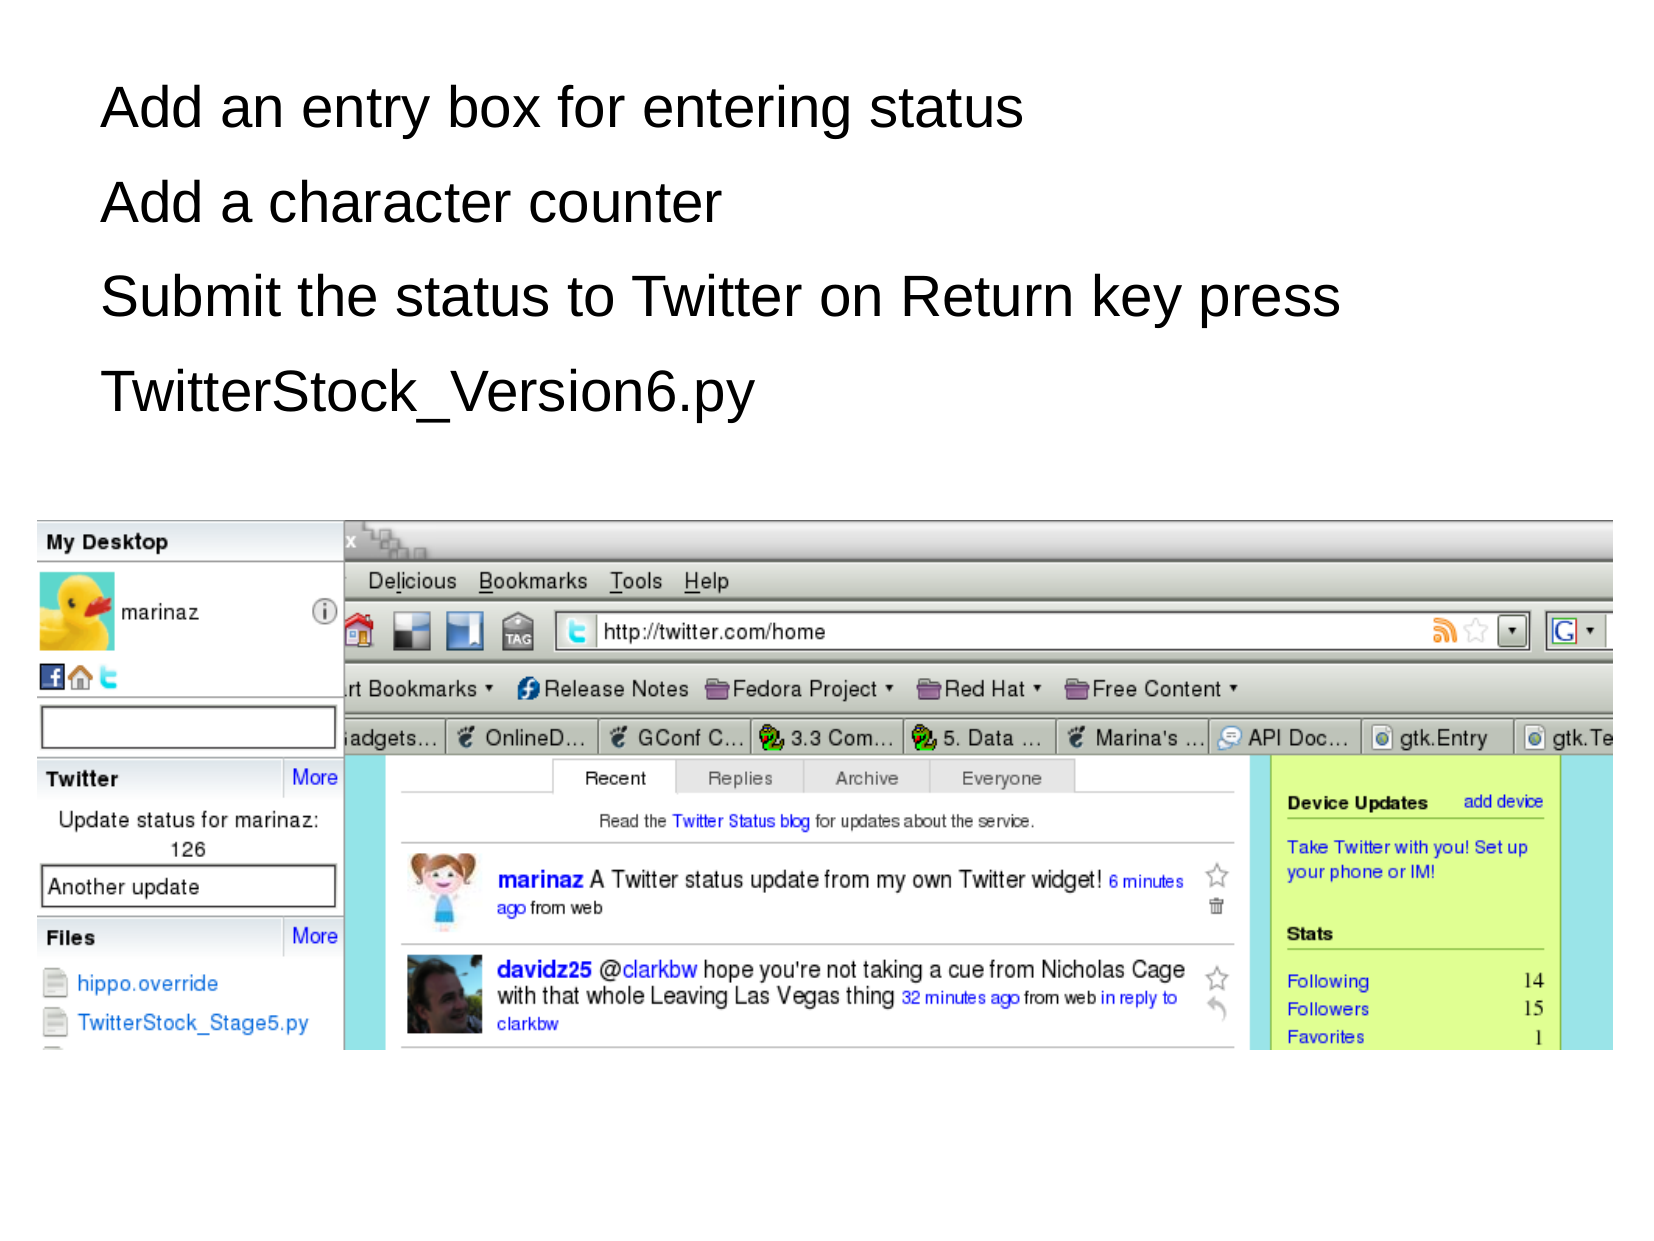

# Add an entry box for entering status
Add a character counter
Submit the status to Twitter on Return key press
TwitterStock_Version6.py